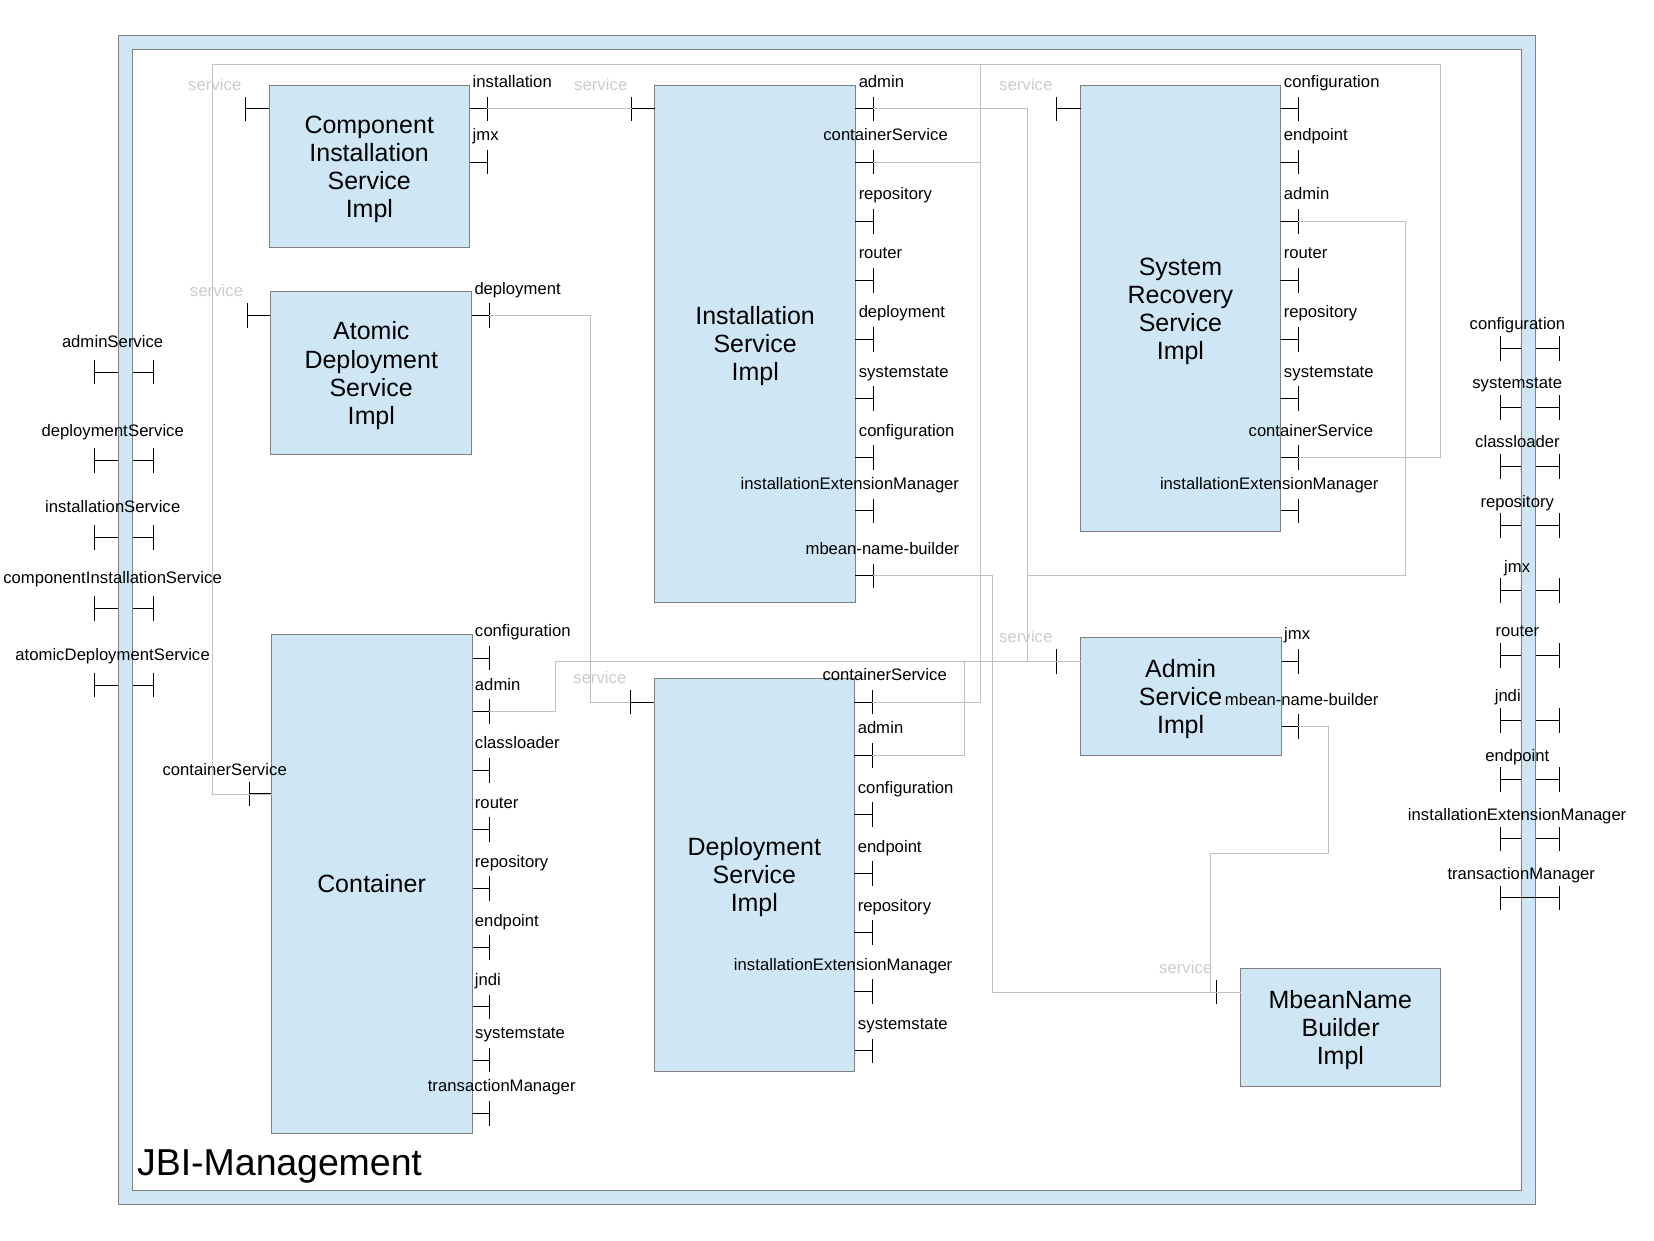

installation
admin
configuration
service
service
service
Component
Installation
Service
Impl
Installation
Service
Impl
System
Recovery
Service
Impl
jmx
containerService
endpoint
repository
admin
router
router
deployment
service
Atomic
Deployment
Service
Impl
deployment
repository
configuration
adminService
systemstate
systemstate
systemstate
deploymentService
configuration
containerService
classloader
installationExtensionManager
installationExtensionManager
repository
installationService
mbean-name-builder
jmx
componentInstallationService
configuration
router
jmx
service
Container
atomicDeploymentService
Admin
Service
Impl
containerService
service
admin
Deployment
Service
Impl
jndi
mbean-name-builder
admin
classloader
endpoint
containerService
configuration
router
installationExtensionManager
endpoint
repository
transactionManager
repository
endpoint
installationExtensionManager
service
jndi
MbeanName
Builder
Impl
systemstate
systemstate
transactionManager
JBI-Management